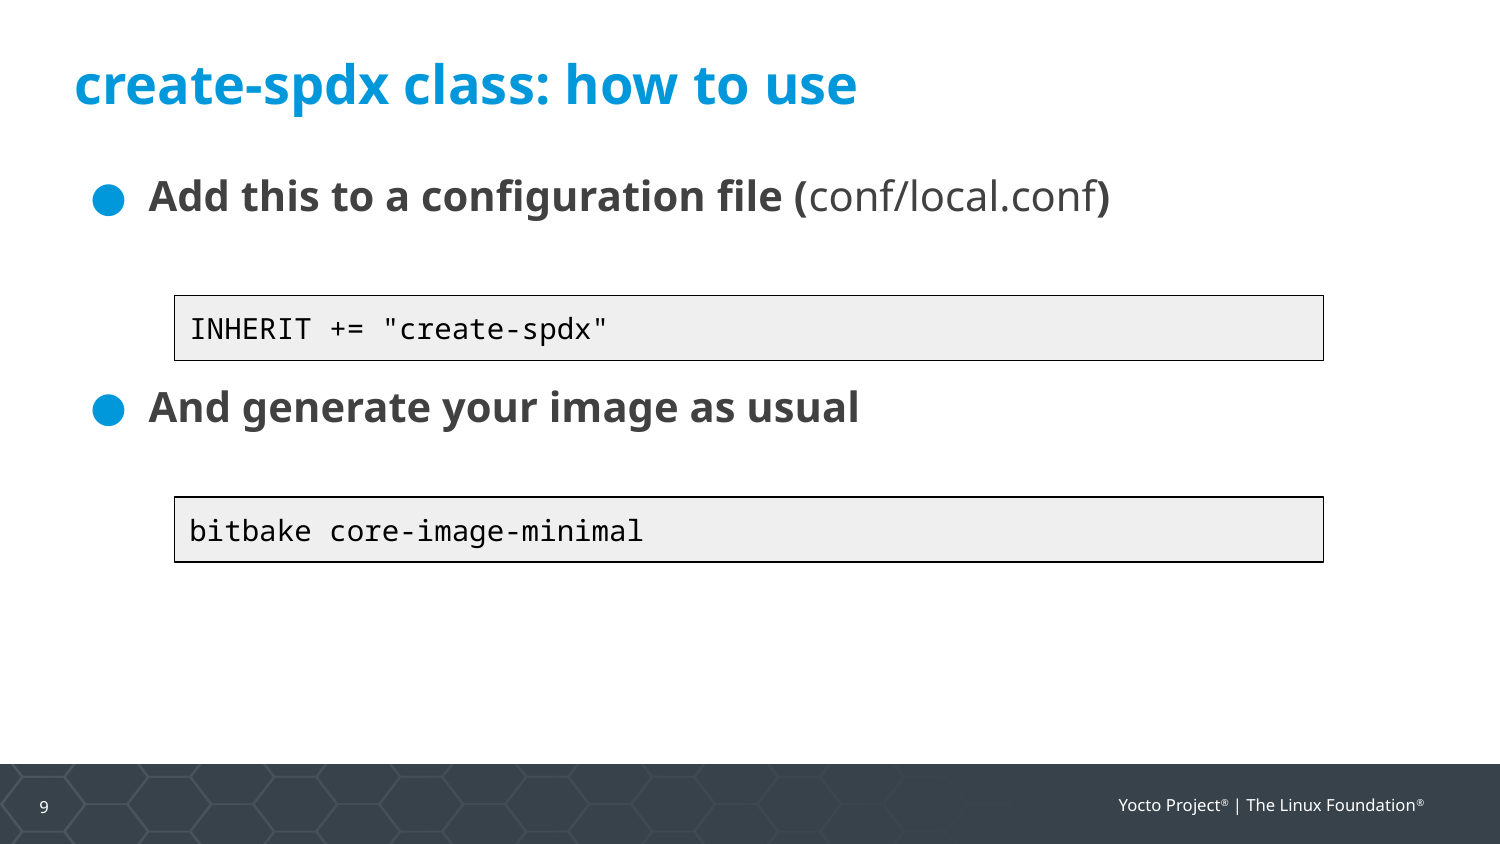

# create-spdx class: how to use
Add this to a configuration file (conf/local.conf)
INHERIT += "create-spdx"
And generate your image as usual
bitbake core-image-minimal